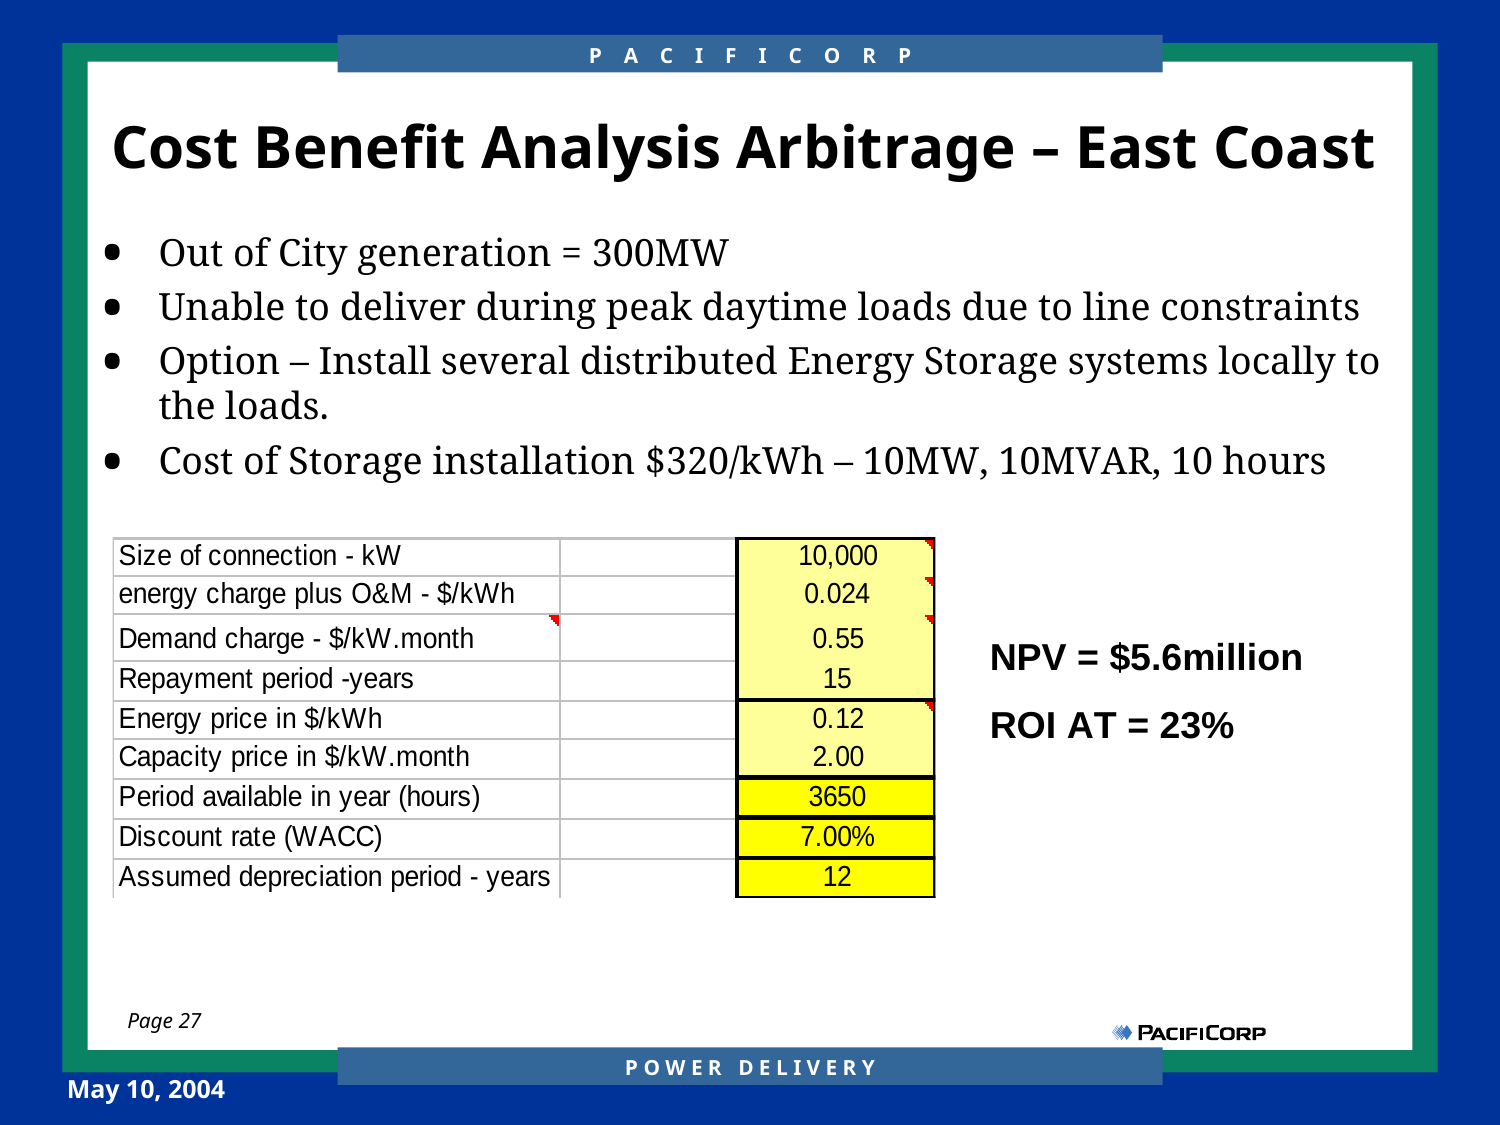

# Cost Benefit Analysis Arbitrage – East Coast
Out of City generation = 300MW
Unable to deliver during peak daytime loads due to line constraints
Option – Install several distributed Energy Storage systems locally to the loads.
Cost of Storage installation $320/kWh – 10MW, 10MVAR, 10 hours
NPV = $5.6million
ROI AT = 23%
27